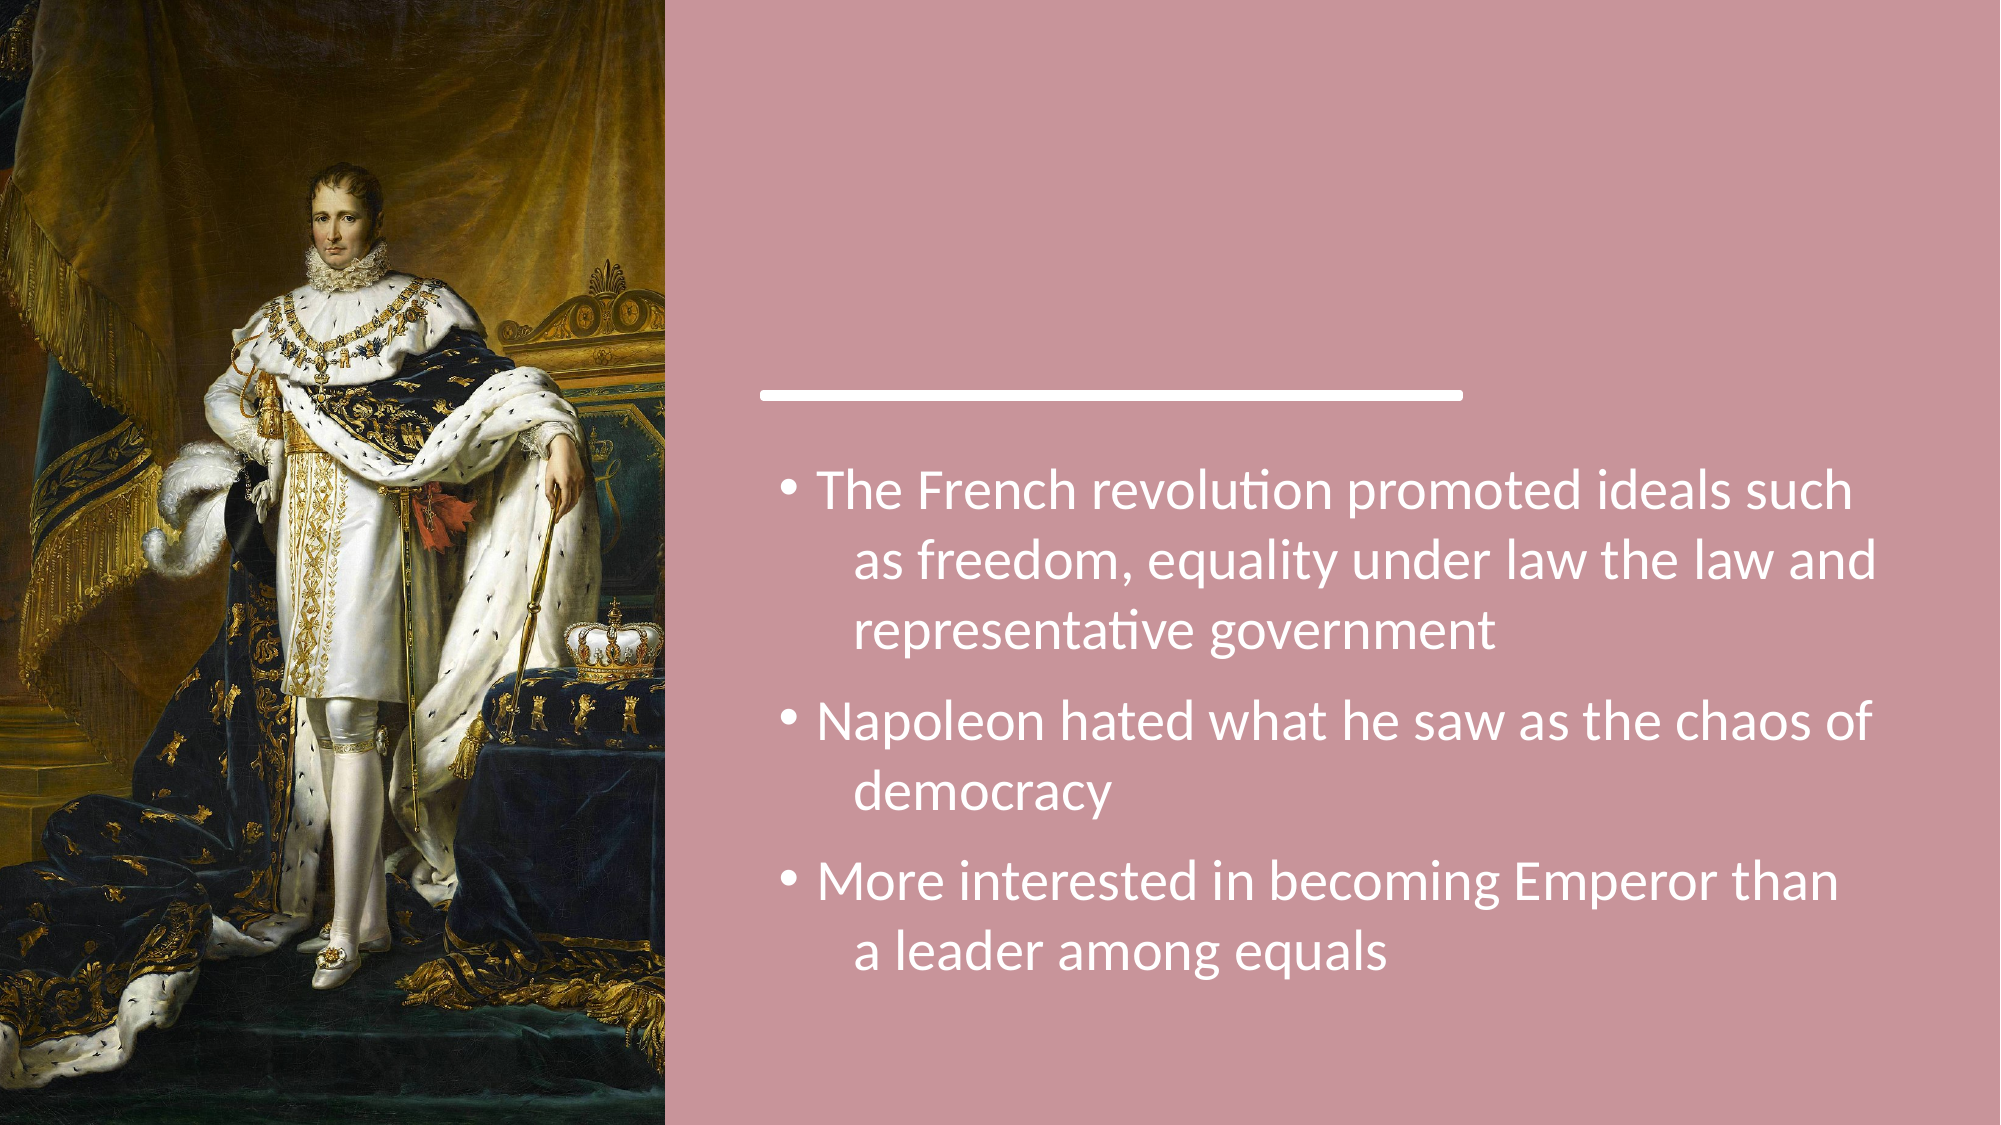

# The French revolution promoted ideals such as freedom, equality under law the law and representative government
Napoleon hated what he saw as the chaos of democracy
More interested in becoming Emperor than a leader among equals